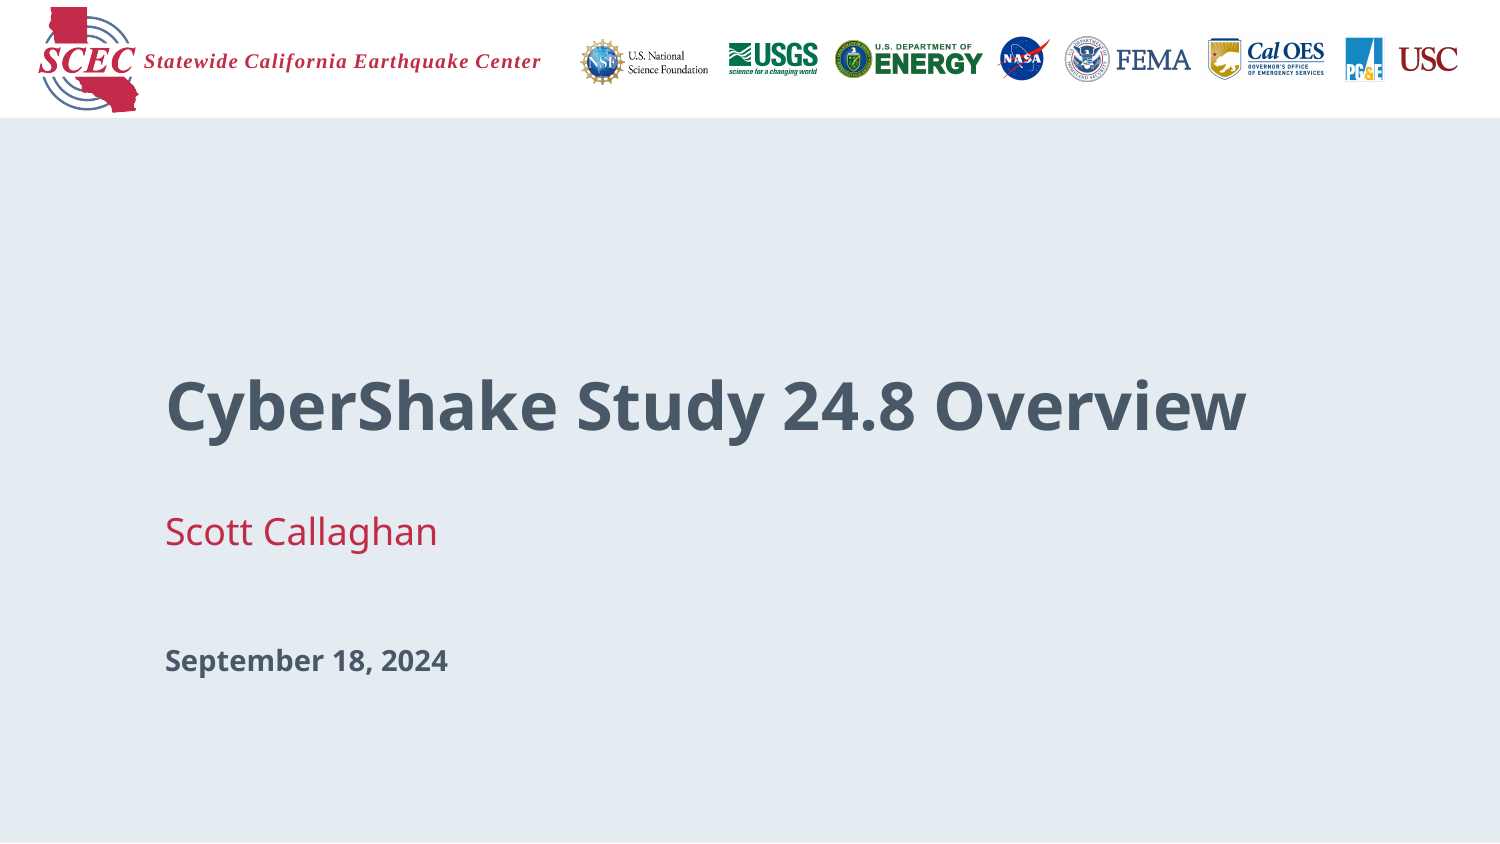

# CyberShake Study 24.8 Overview
Scott Callaghan
September 18, 2024